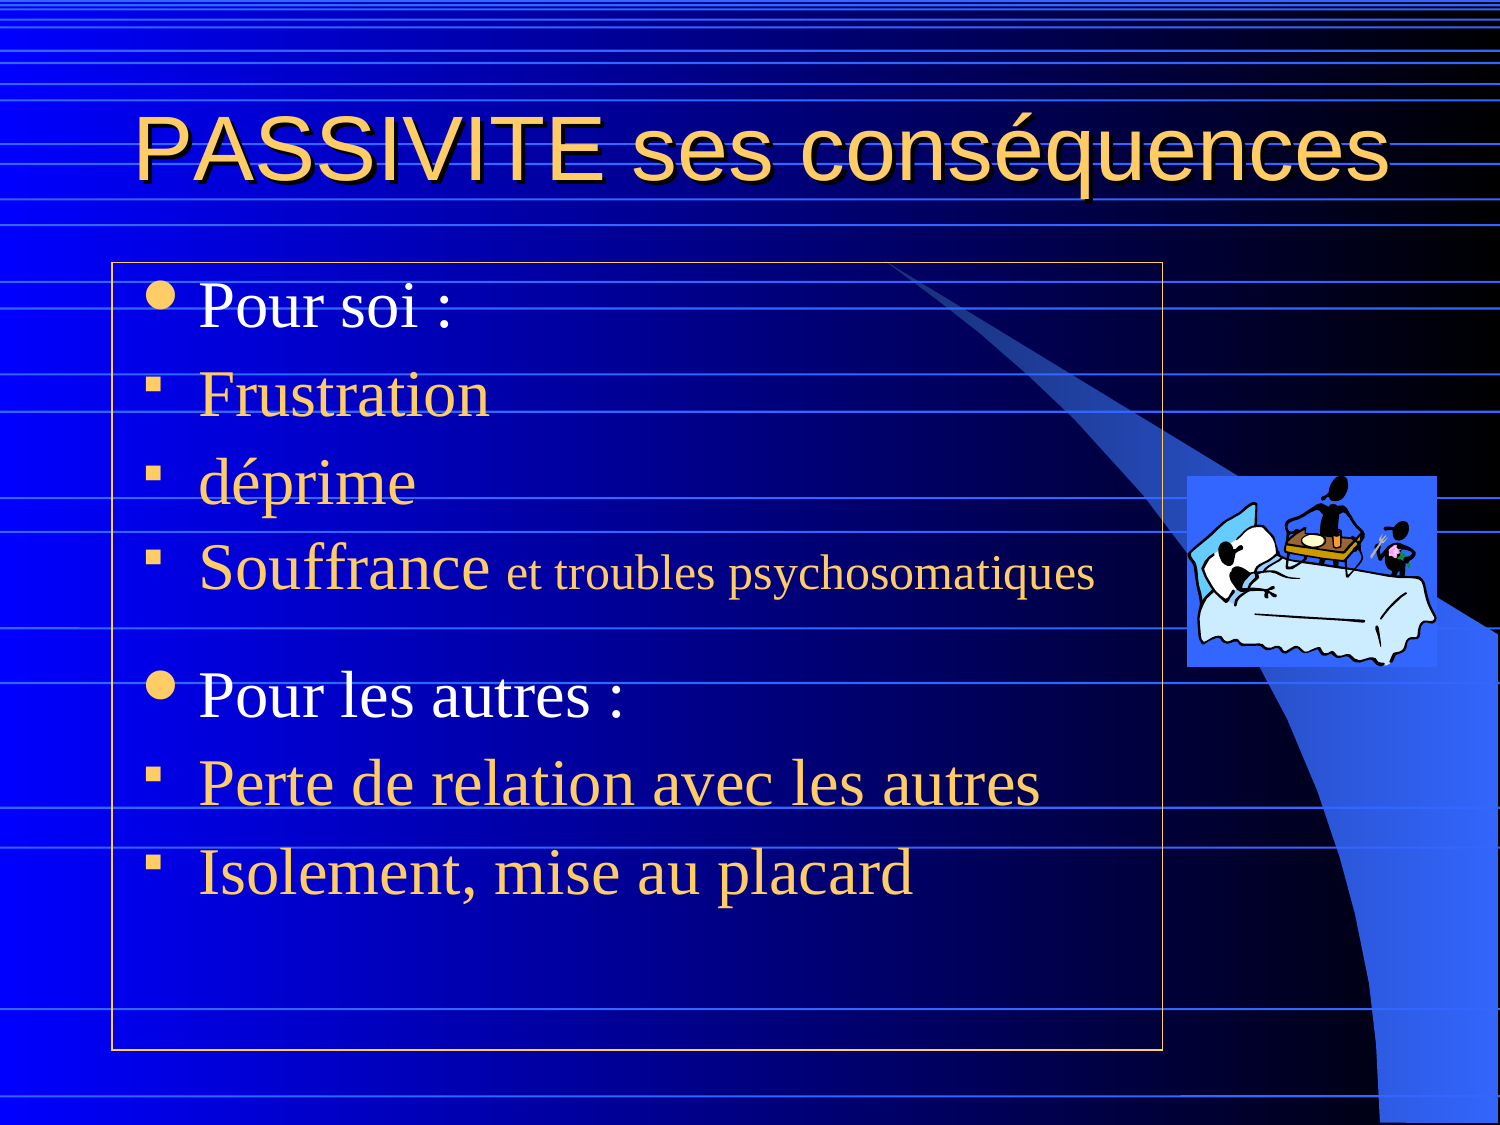

# PASSIVITE ses conséquences
Pour soi :
Frustration
déprime
Souffrance et troubles psychosomatiques
Pour les autres :
Perte de relation avec les autres
Isolement, mise au placard